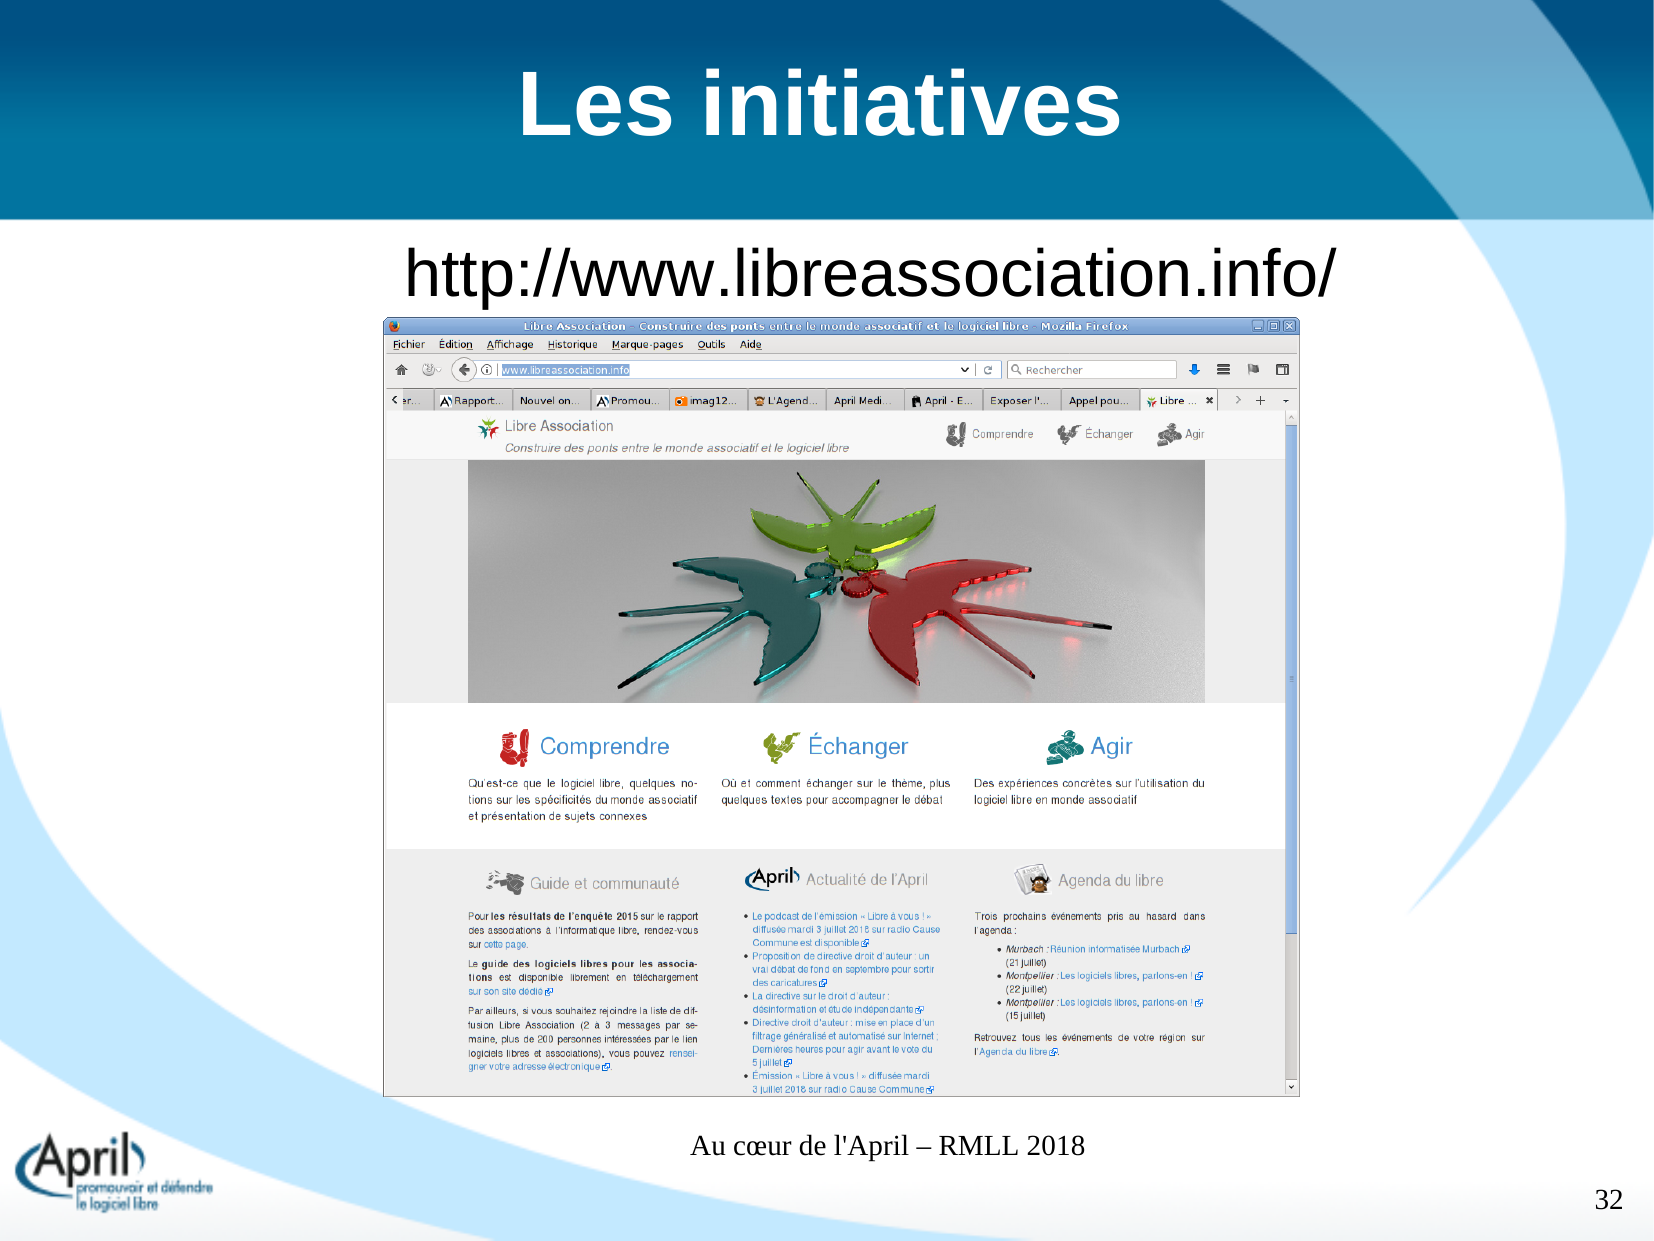

# Les initiatives
http://www.libreassociation.info/
Au cœur de l'April – RMLL 2018
32